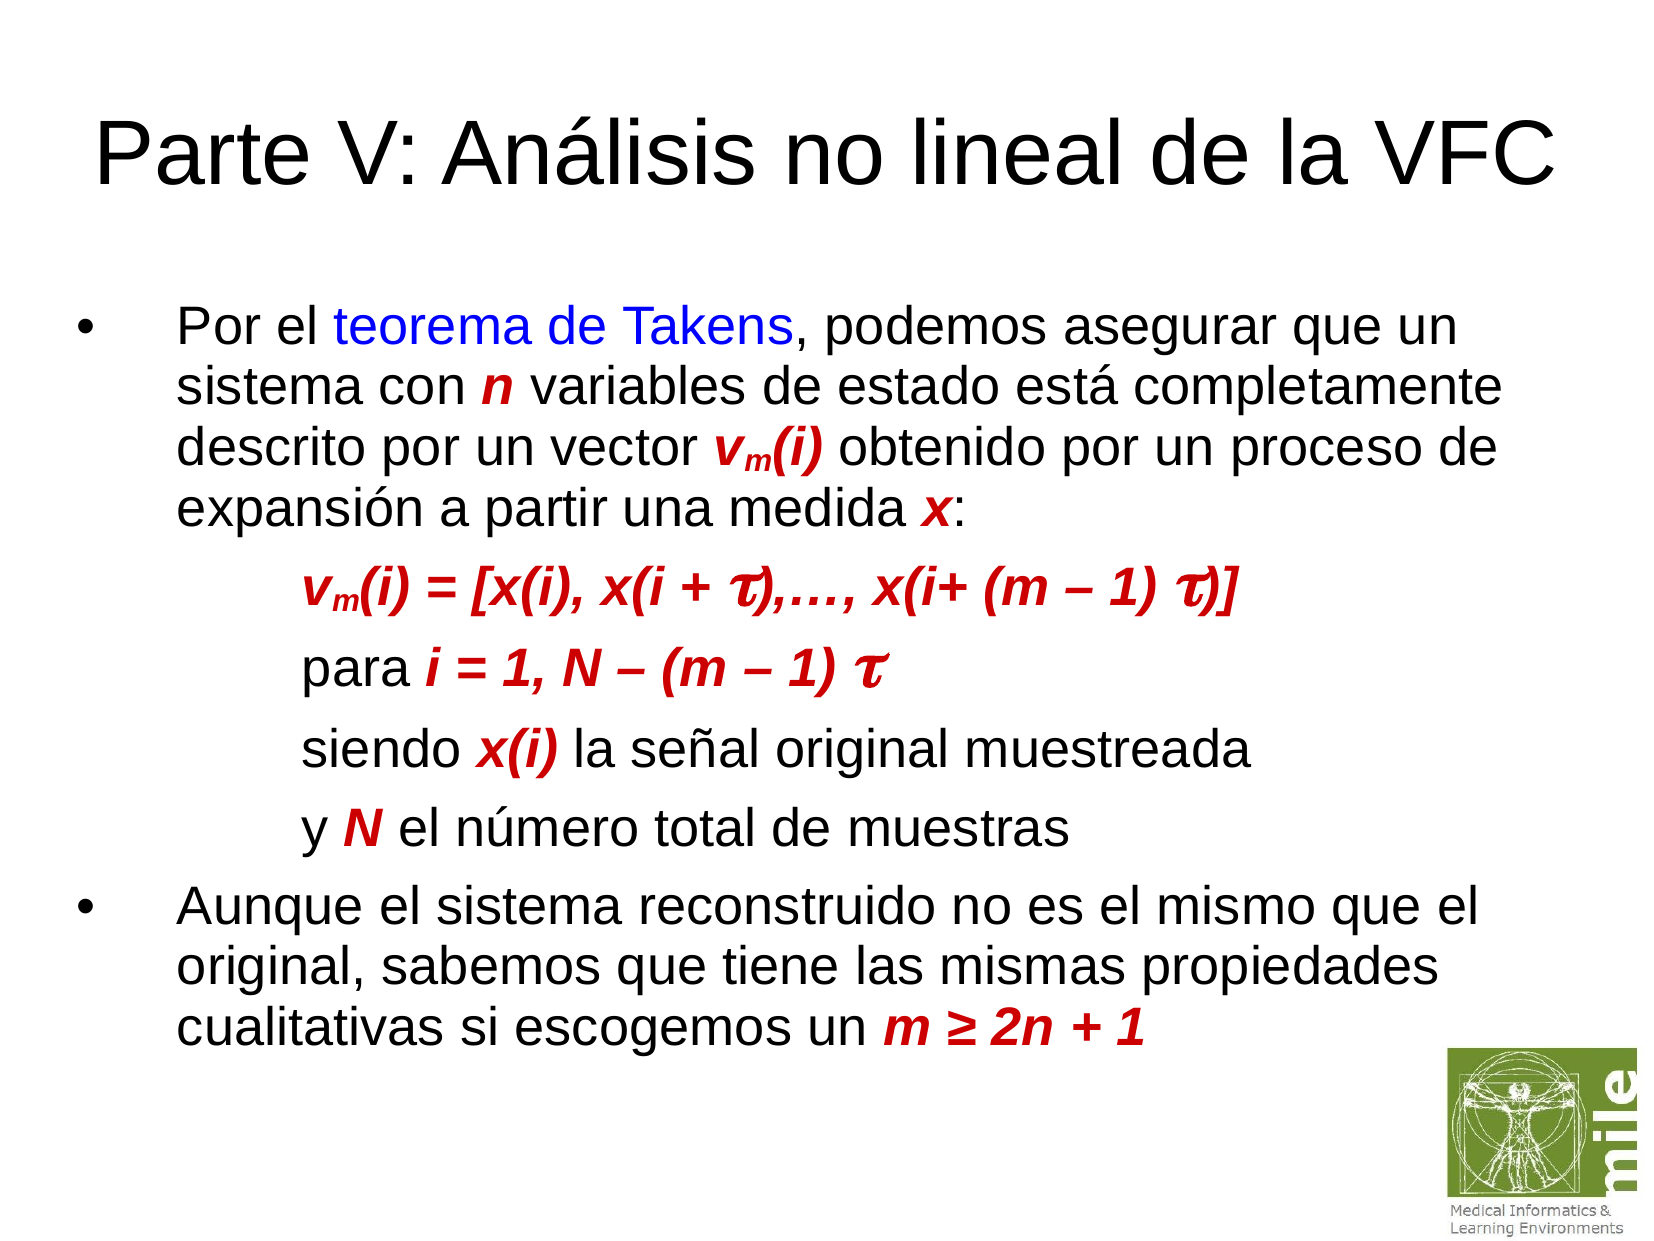

# Parte V: Análisis no lineal de la VFC
•	Por el teorema de Takens, podemos asegurar que un sistema con n variables de estado está completamente descrito por un vector vm(i) obtenido por un proceso de expansión a partir una medida x:
vm(i) = [x(i), x(i + ),…, x(i+ (m – 1) )]
para i = 1, N – (m – 1) 
siendo x(i) la señal original muestreada
y N el número total de muestras
•	Aunque el sistema reconstruido no es el mismo que el original, sabemos que tiene las mismas propiedades cualitativas si escogemos un m ≥ 2n + 1